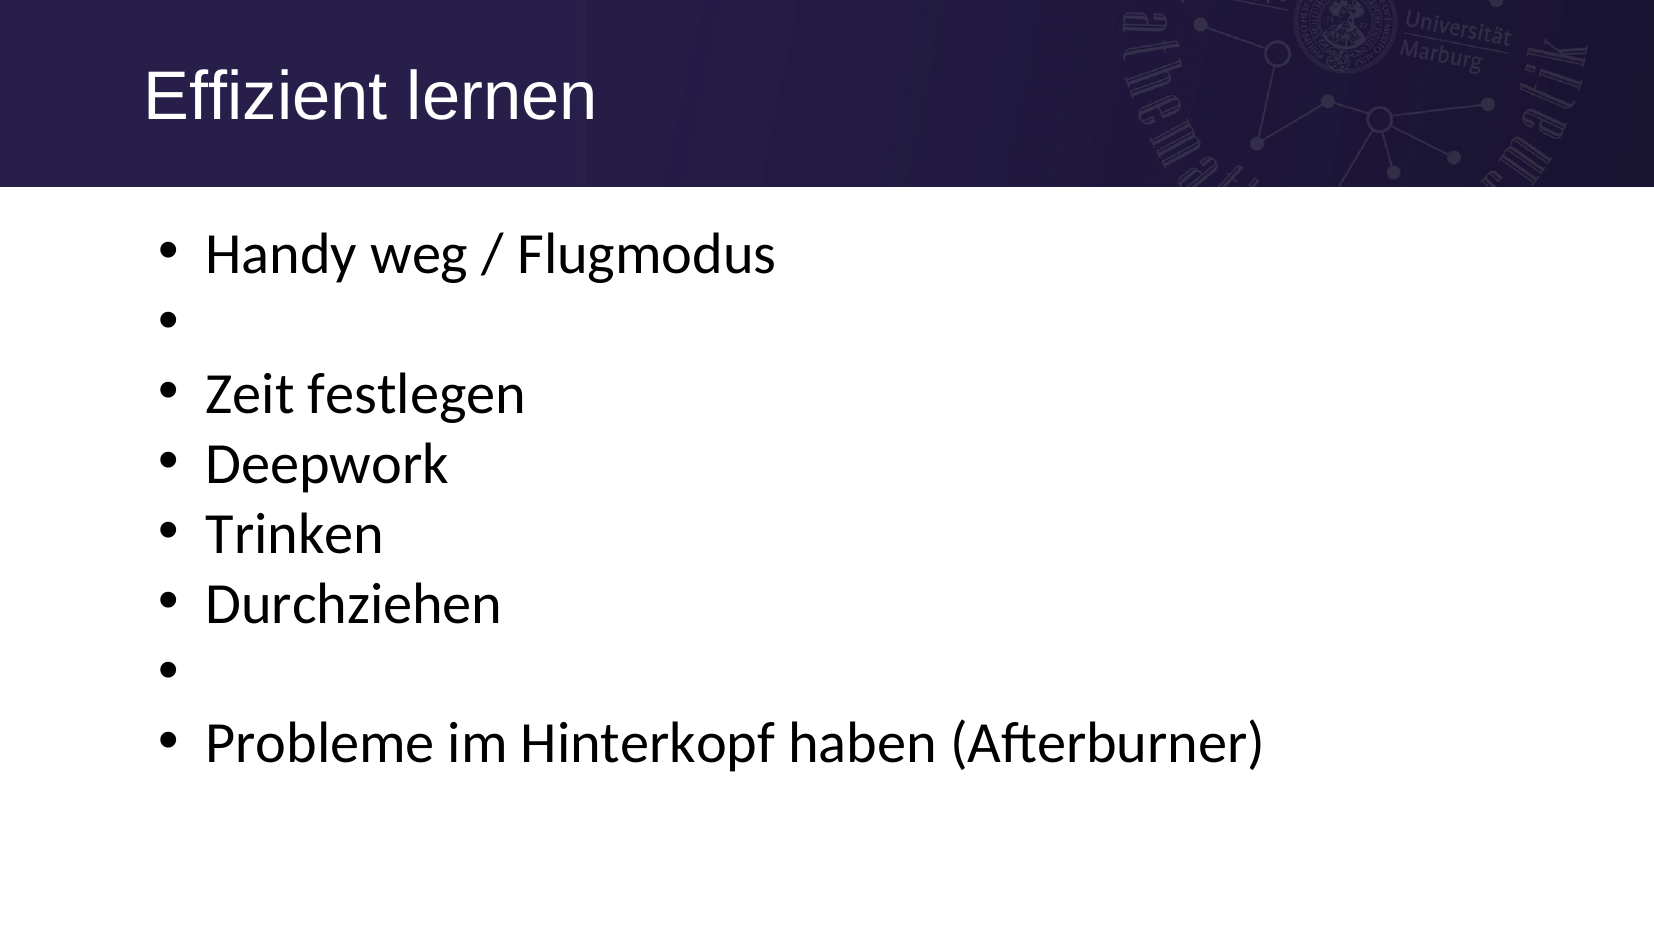

Effizient lernen
#
Handy weg / Flugmodus
Zeit festlegen
Deepwork
Trinken
Durchziehen
Probleme im Hinterkopf haben (Afterburner)